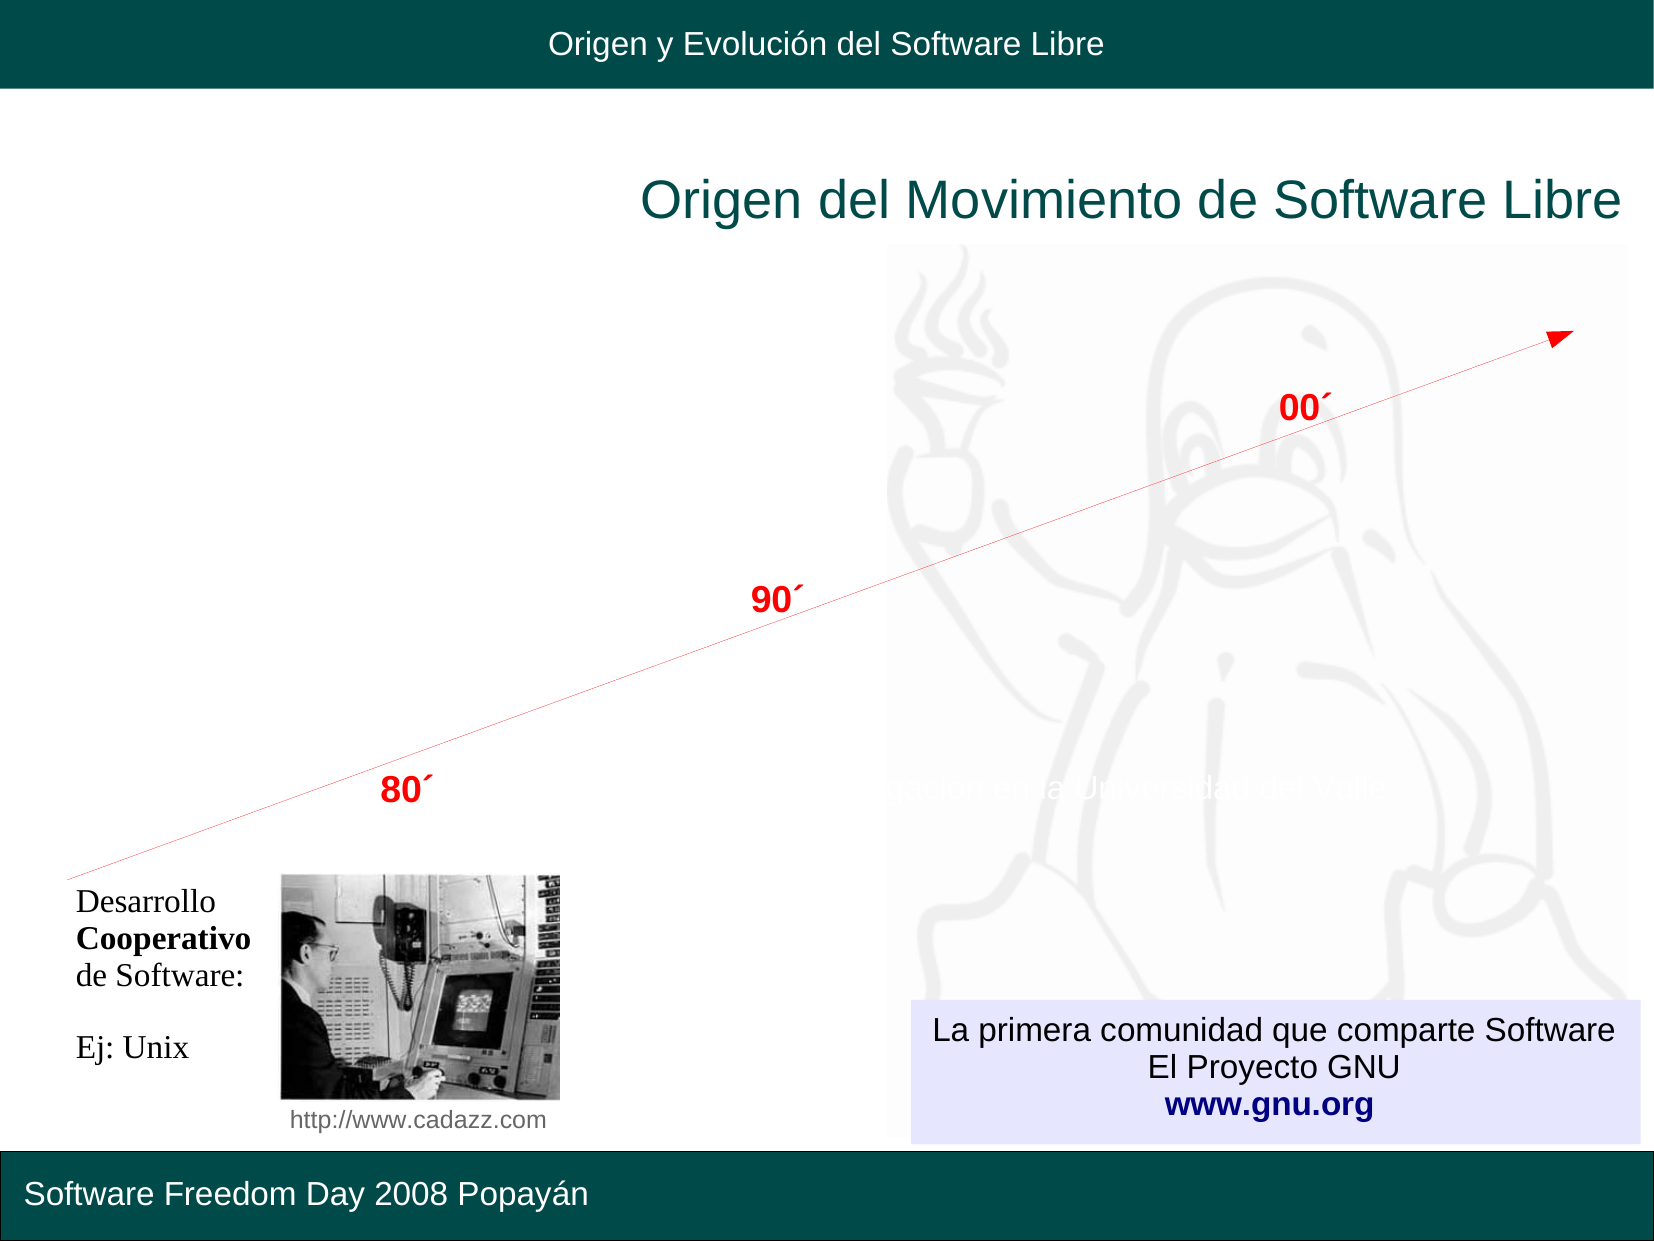

# Origen del Movimiento de Software Libre
00´
90´
80´
Desarrollo
Cooperativo
de Software:
Ej: Unix
 La primera comunidad que comparte Software
 El Proyecto GNU
www.gnu.org
http://www.cadazz.com